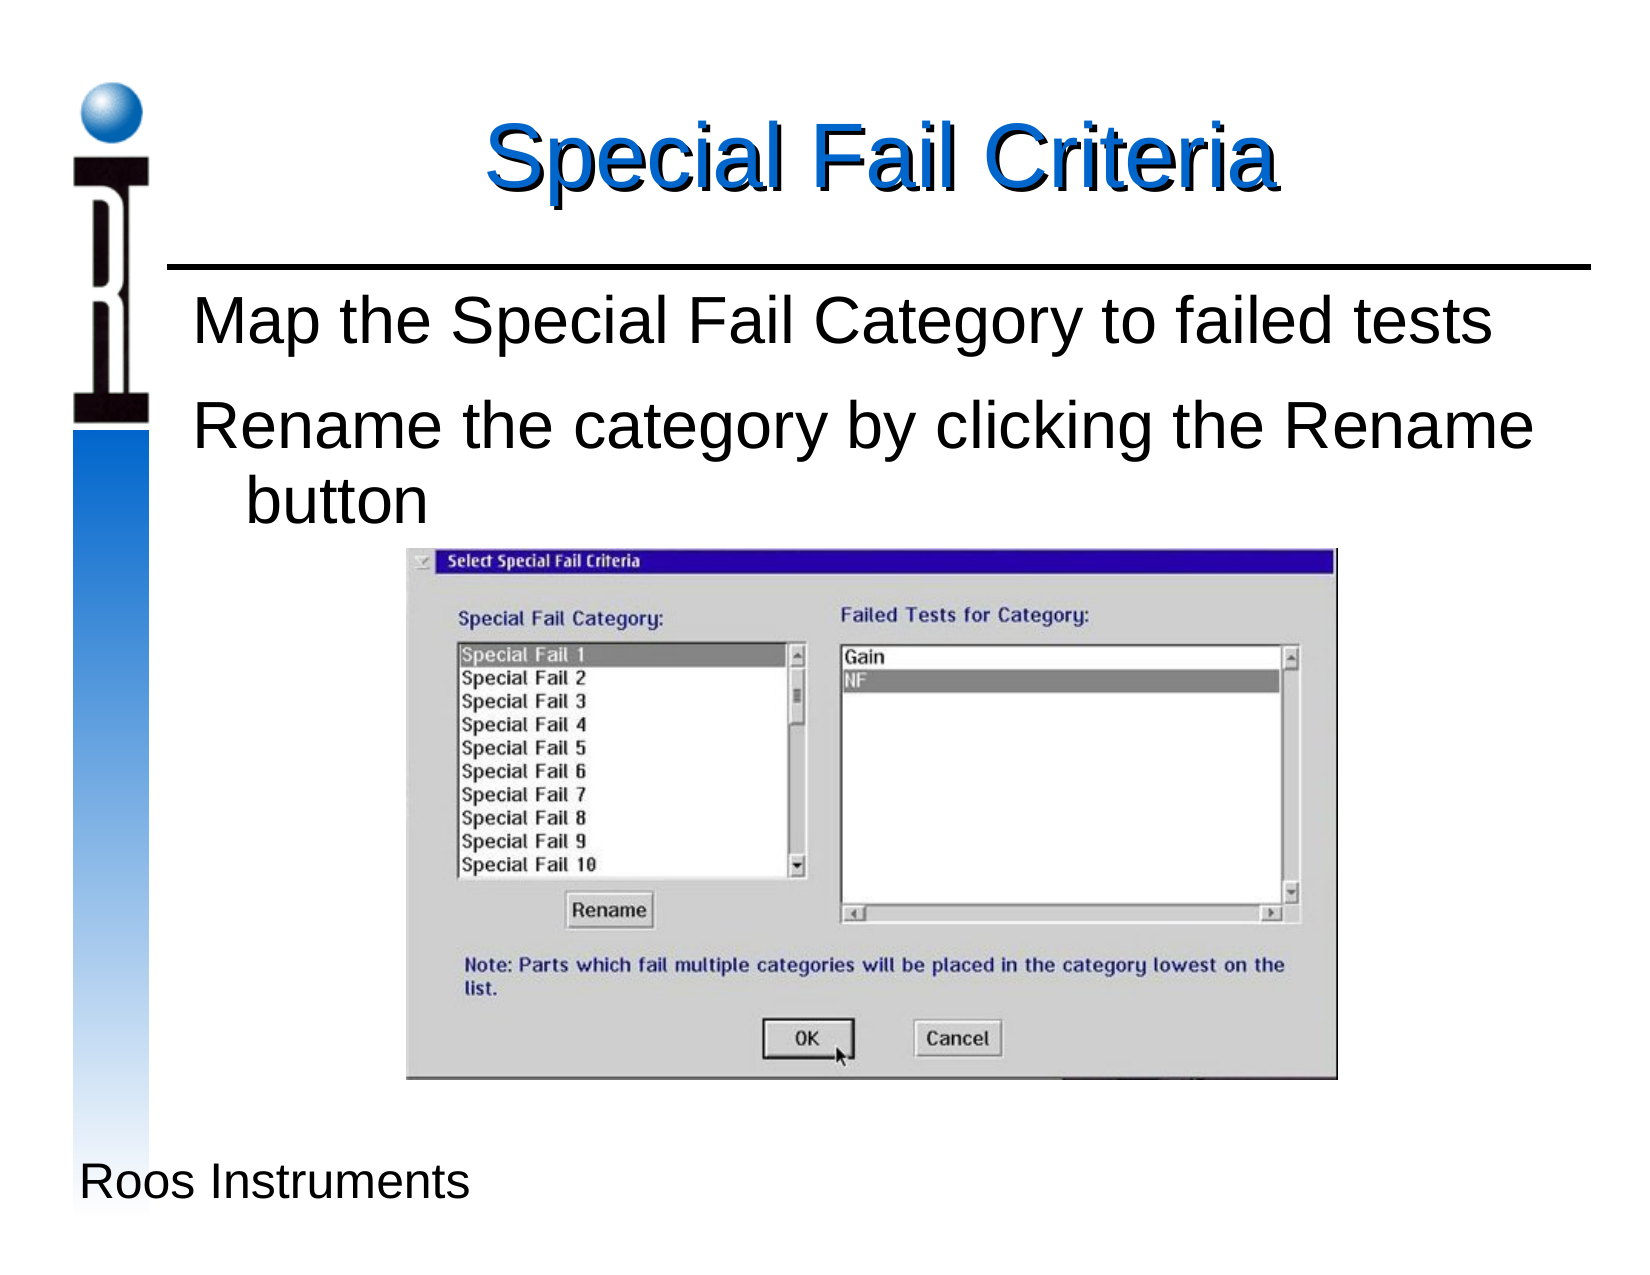

# Special Fail Criteria
Map the Special Fail Category to failed tests
Rename the category by clicking the Rename button